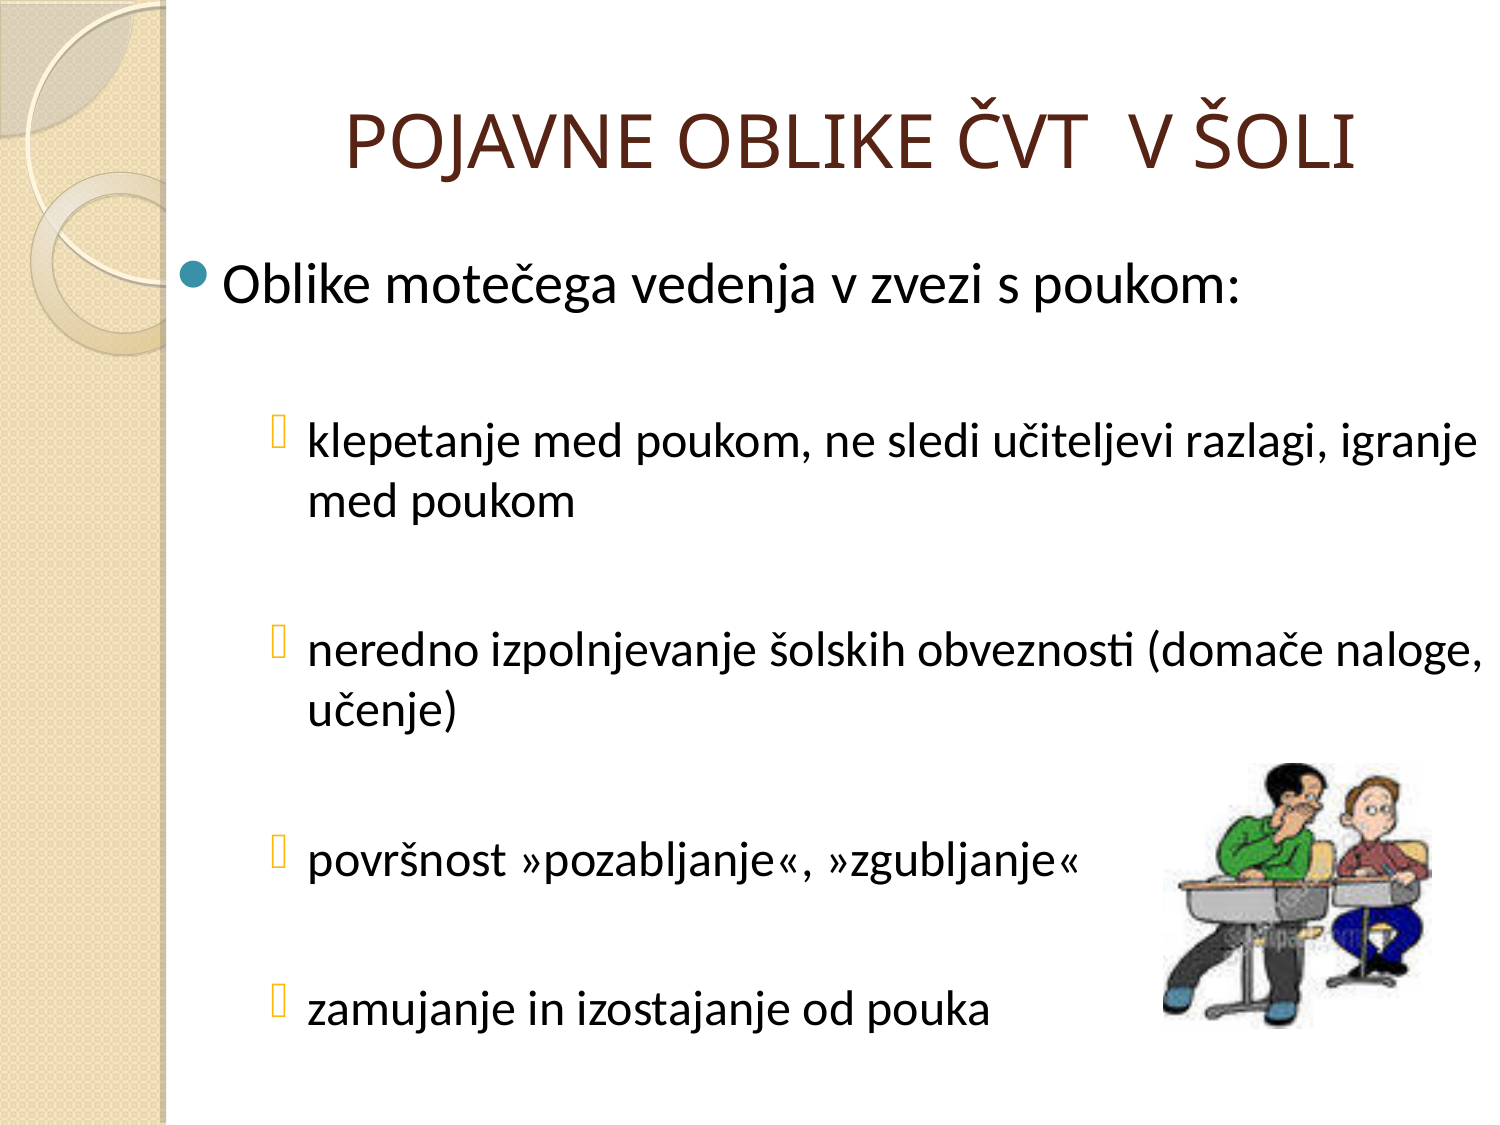

# POJAVNE OBLIKE ČVT V ŠOLI
Oblike motečega vedenja v zvezi s poukom:
klepetanje med poukom, ne sledi učiteljevi razlagi, igranje med poukom
neredno izpolnjevanje šolskih obveznosti (domače naloge, učenje)
površnost »pozabljanje«, »zgubljanje«
zamujanje in izostajanje od pouka